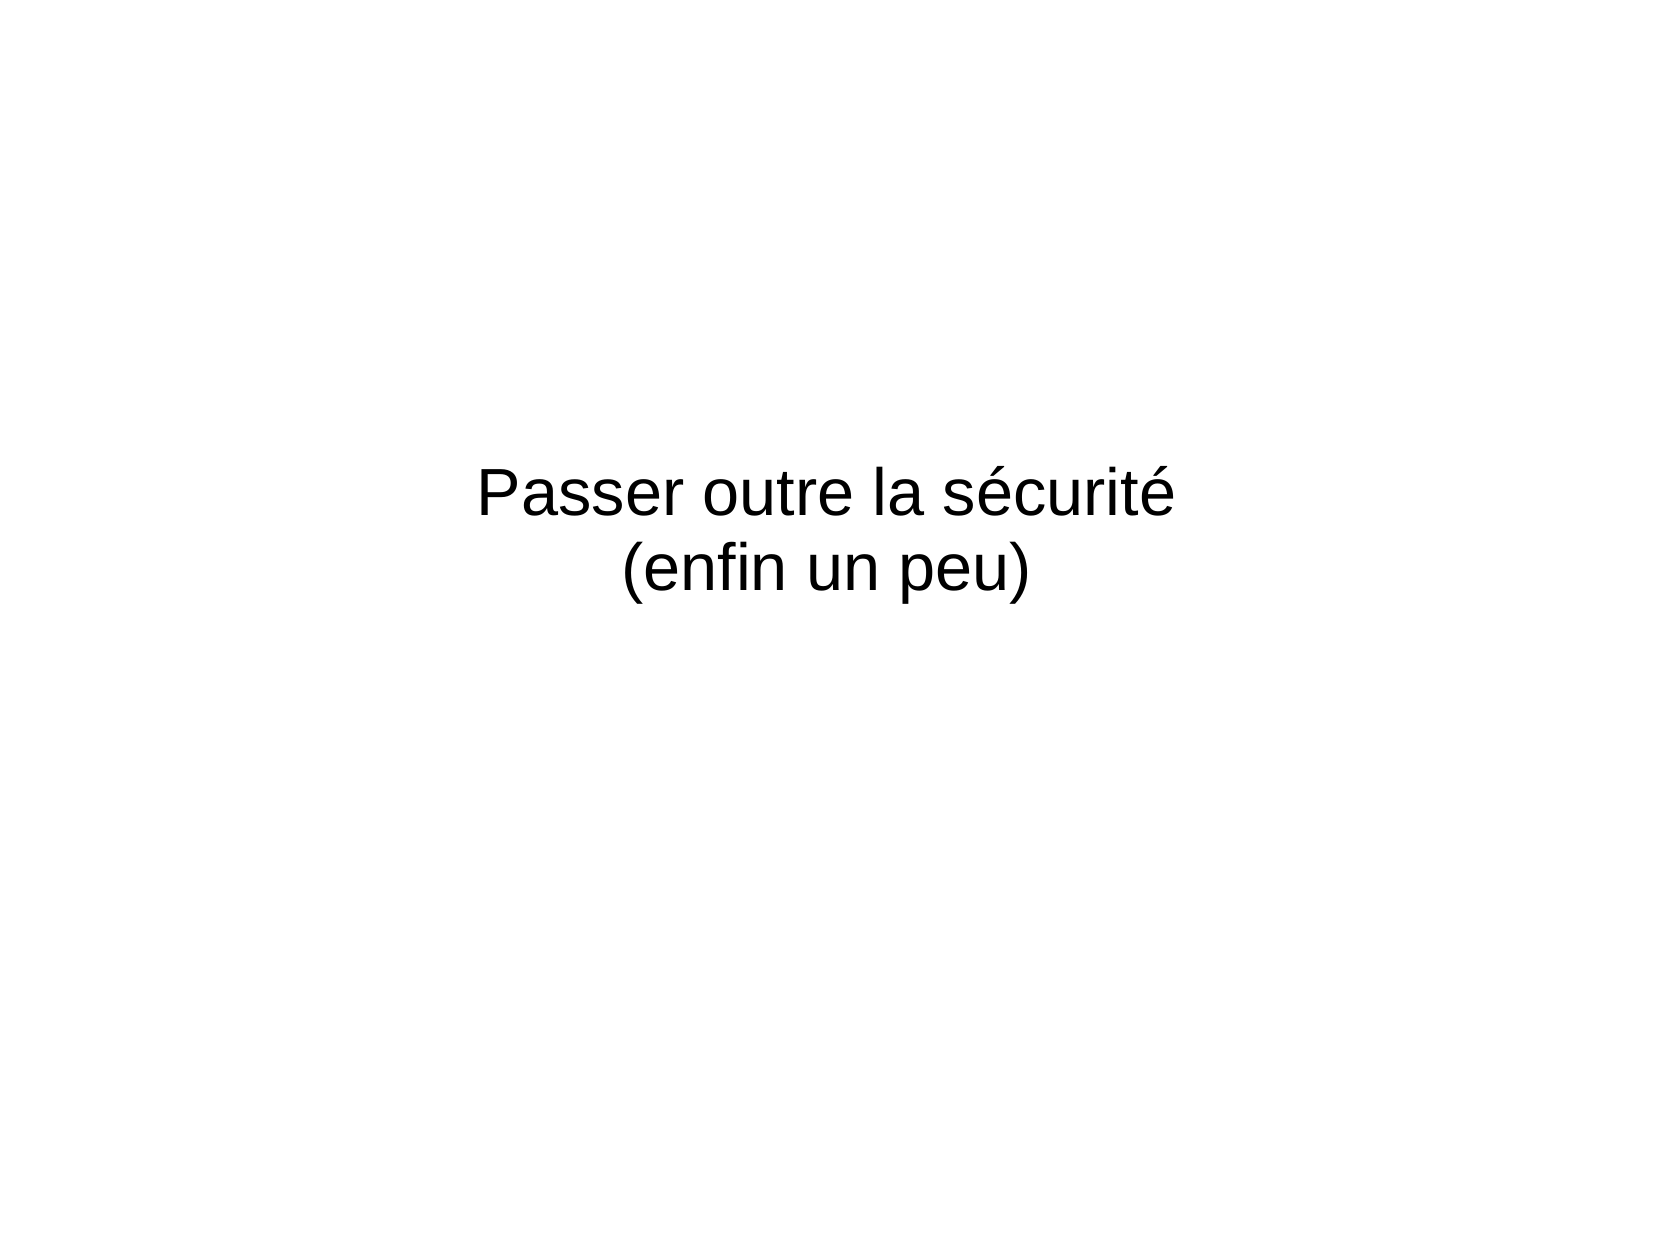

# Passer outre la sécurité (enfin un peu)